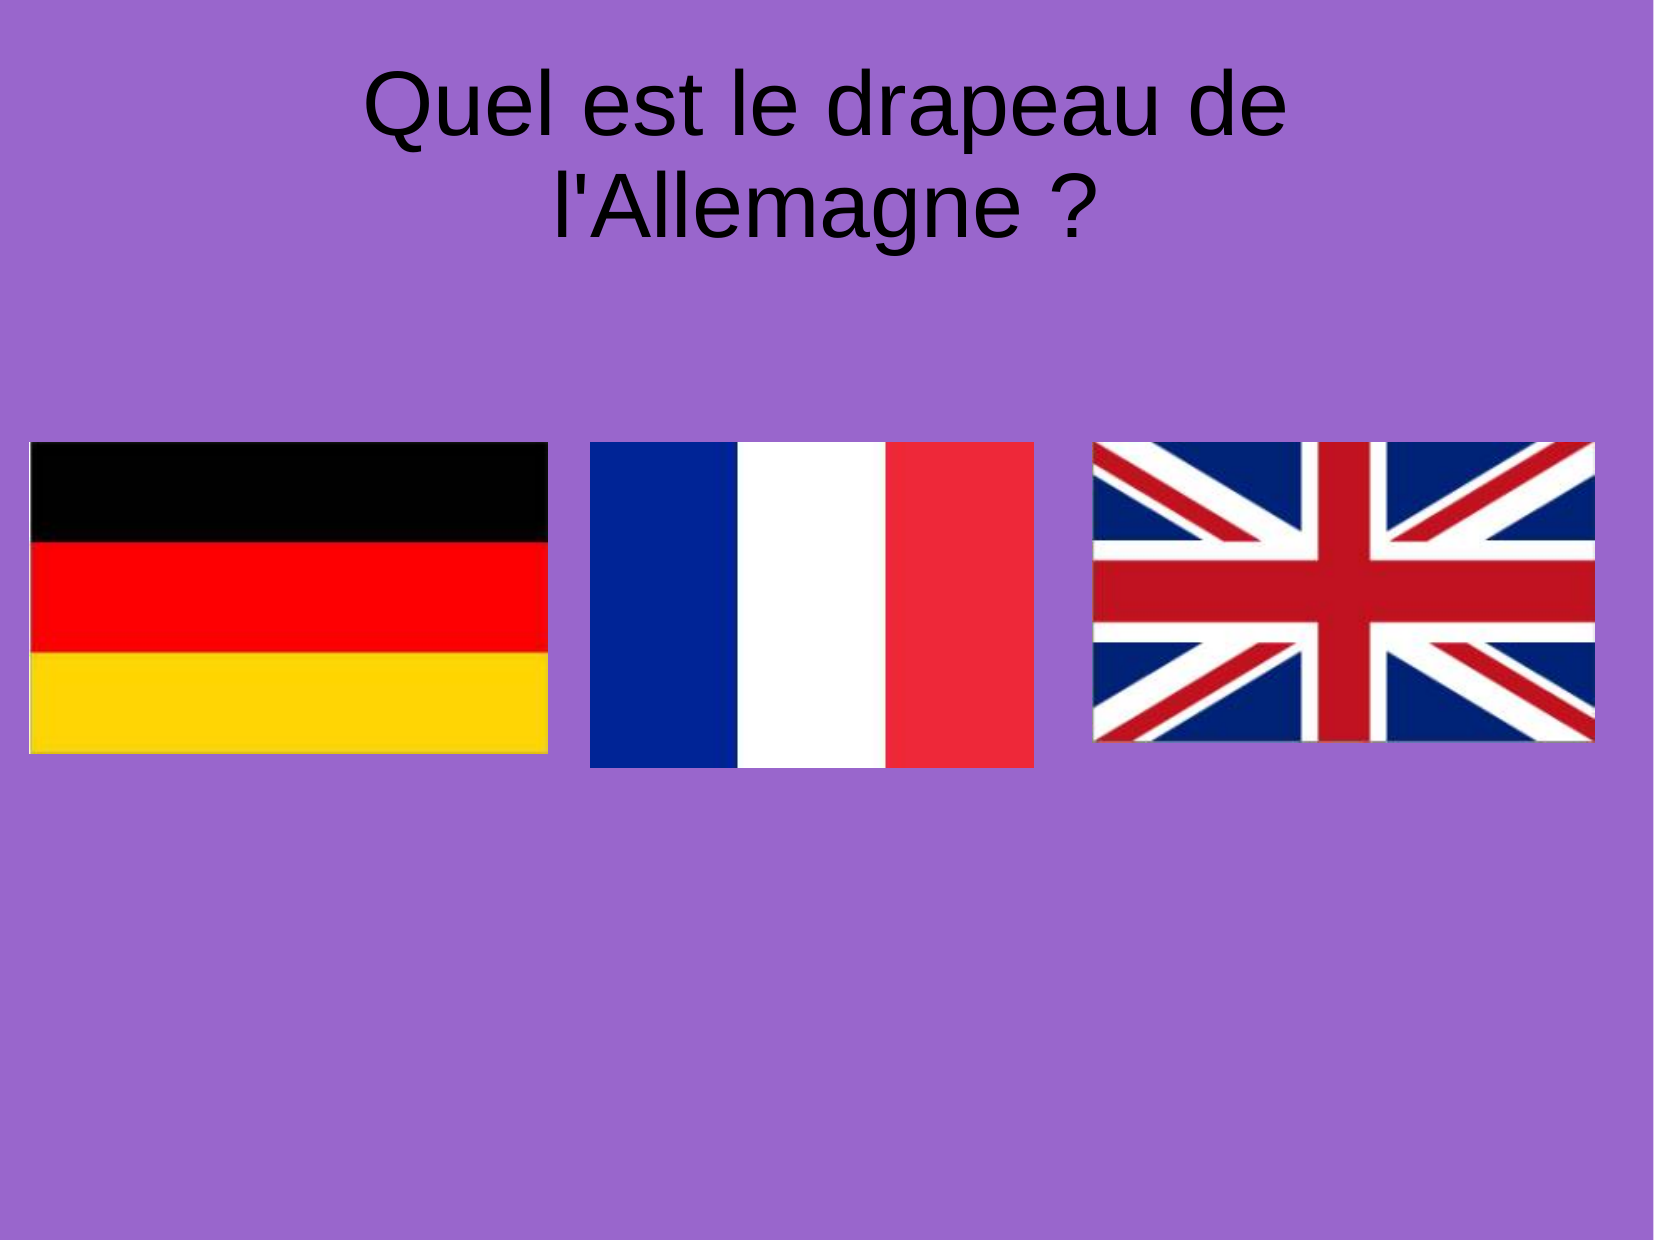

# Quel est le drapeau de l'Allemagne ?